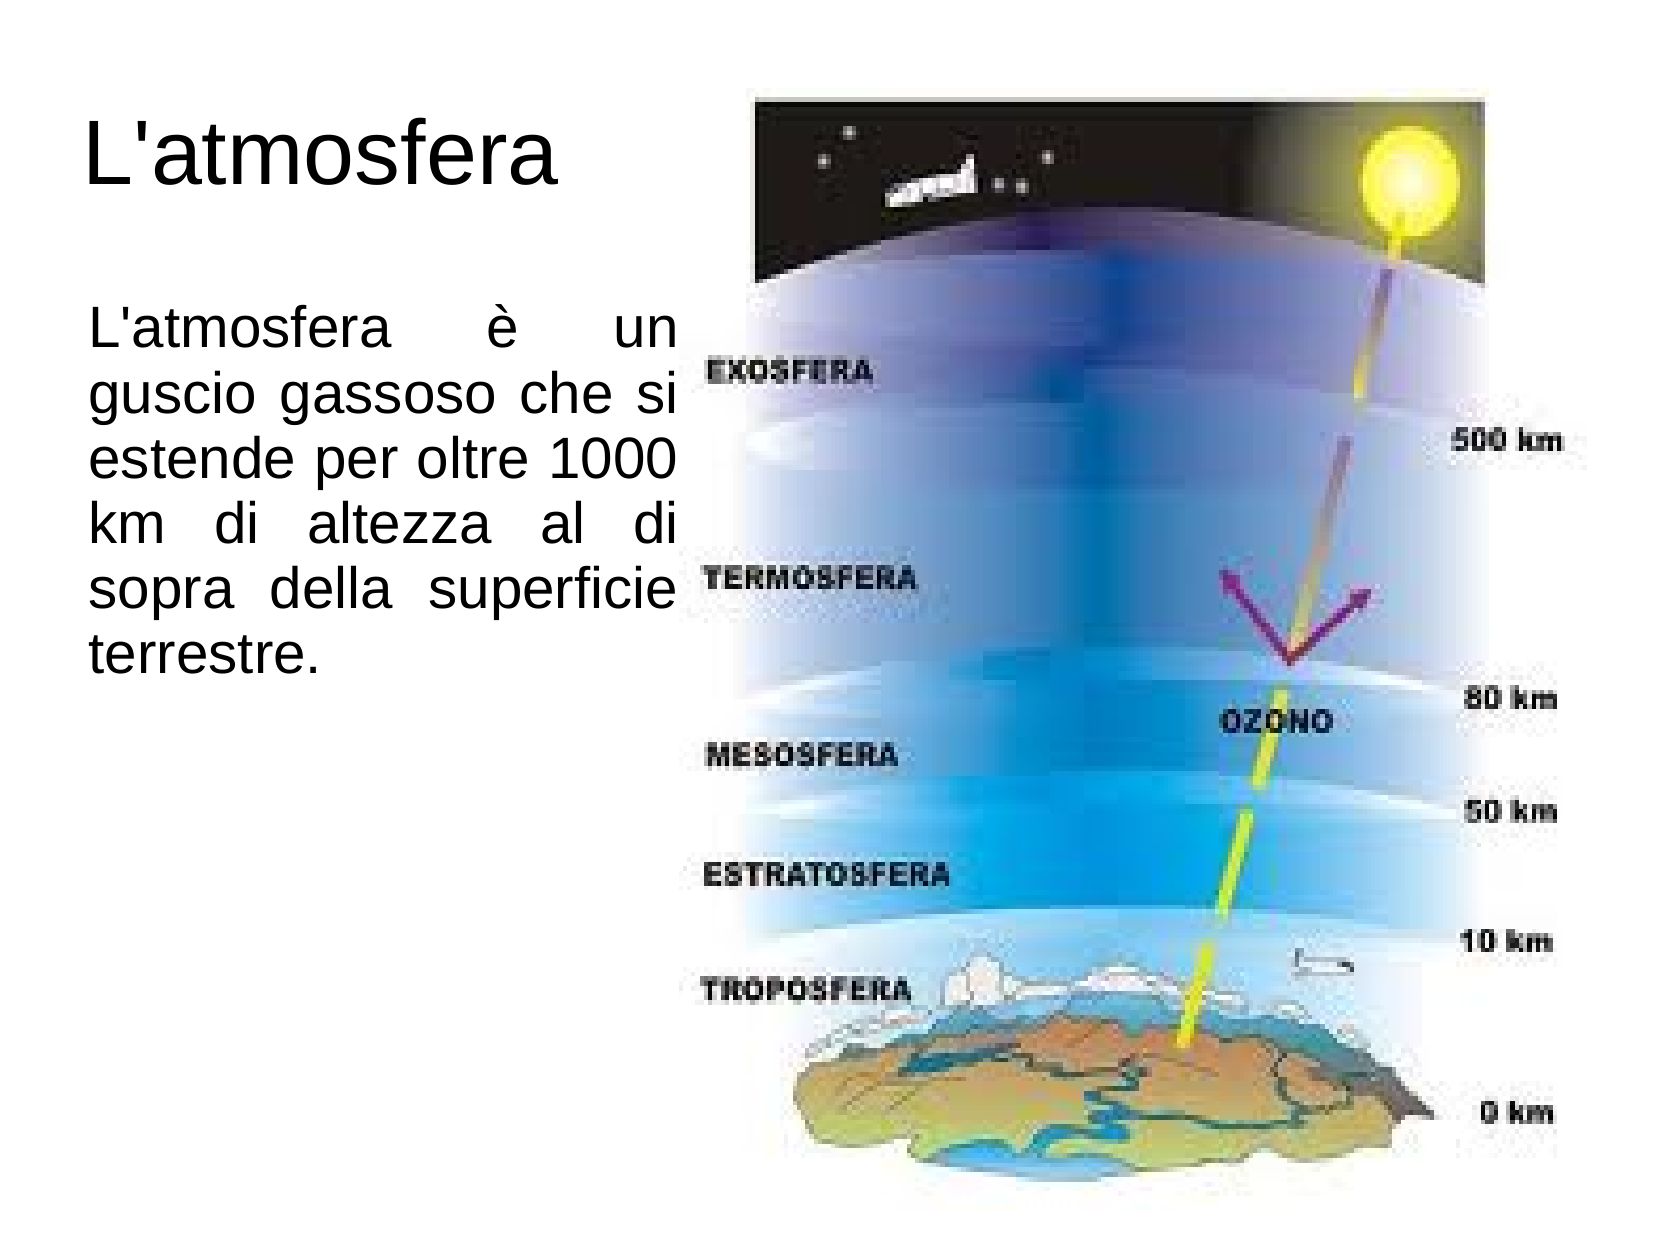

# L'atmosfera
L'atmosfera è un guscio gassoso che si estende per oltre 1000 km di altezza al di sopra della superficie terrestre.